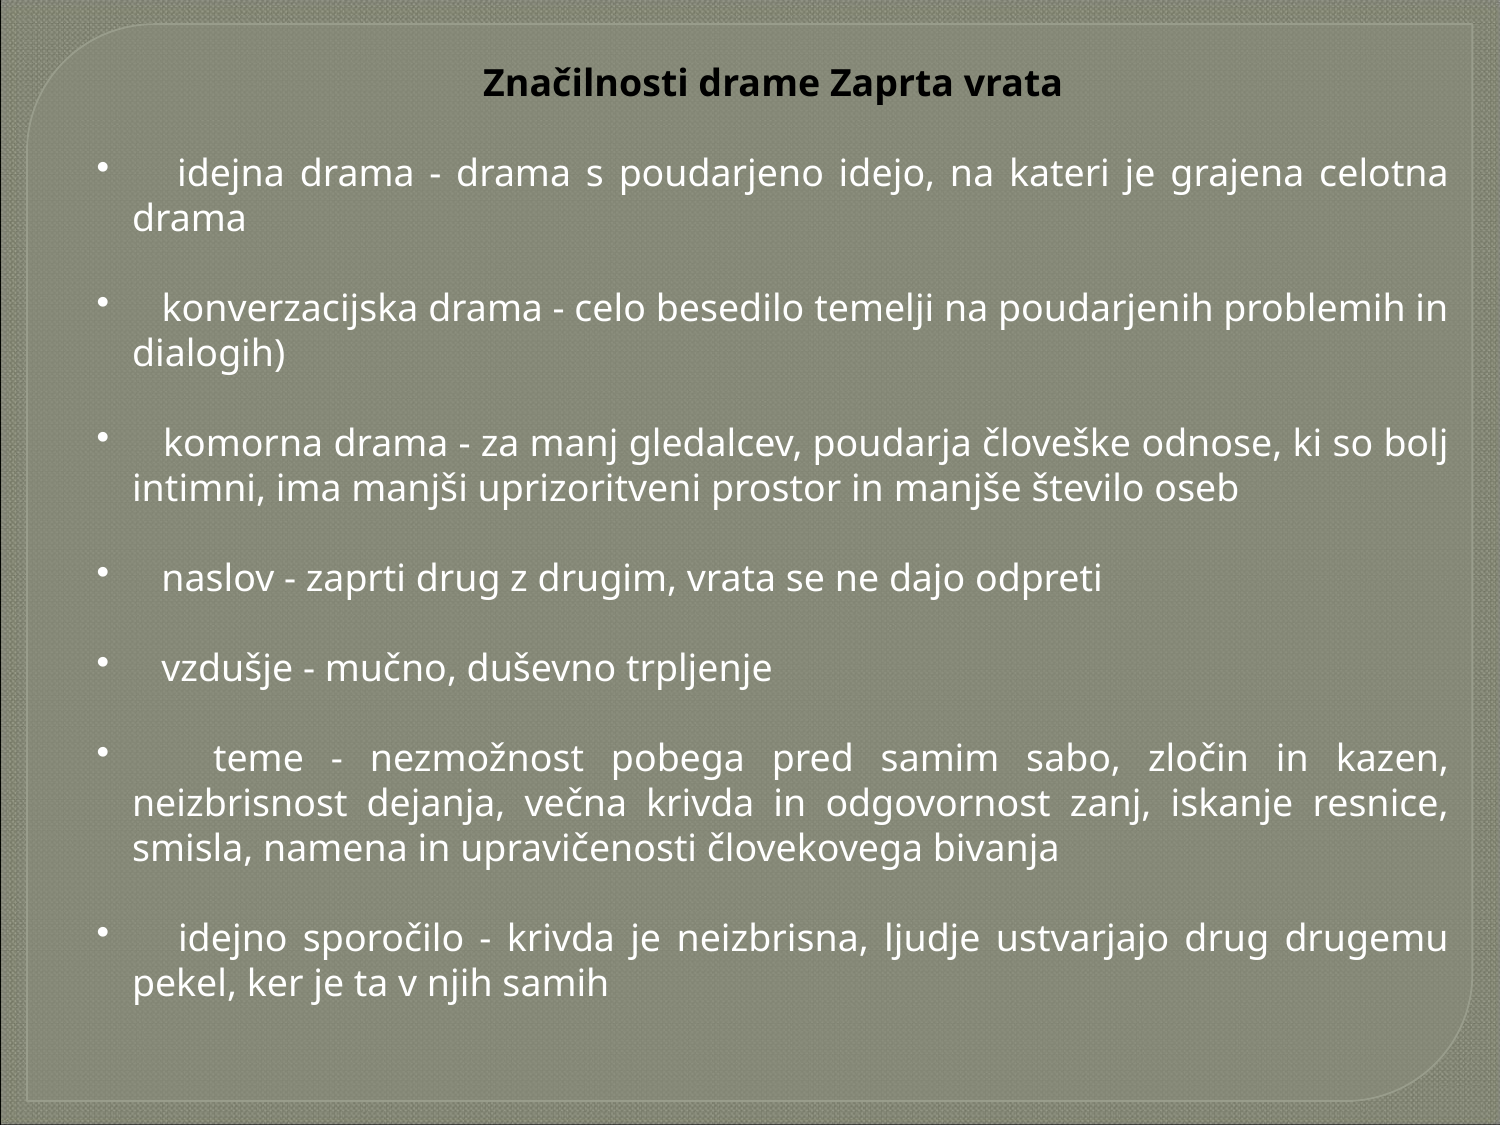

Značilnosti drame Zaprta vrata
 idejna drama - drama s poudarjeno idejo, na kateri je grajena celotna drama
 konverzacijska drama - celo besedilo temelji na poudarjenih problemih in dialogih)
 komorna drama - za manj gledalcev, poudarja človeške odnose, ki so bolj intimni, ima manjši uprizoritveni prostor in manjše število oseb
 naslov - zaprti drug z drugim, vrata se ne dajo odpreti
 vzdušje - mučno, duševno trpljenje
 teme - nezmožnost pobega pred samim sabo, zločin in kazen, neizbrisnost dejanja, večna krivda in odgovornost zanj, iskanje resnice, smisla, namena in upravičenosti človekovega bivanja
 idejno sporočilo - krivda je neizbrisna, ljudje ustvarjajo drug drugemu pekel, ker je ta v njih samih